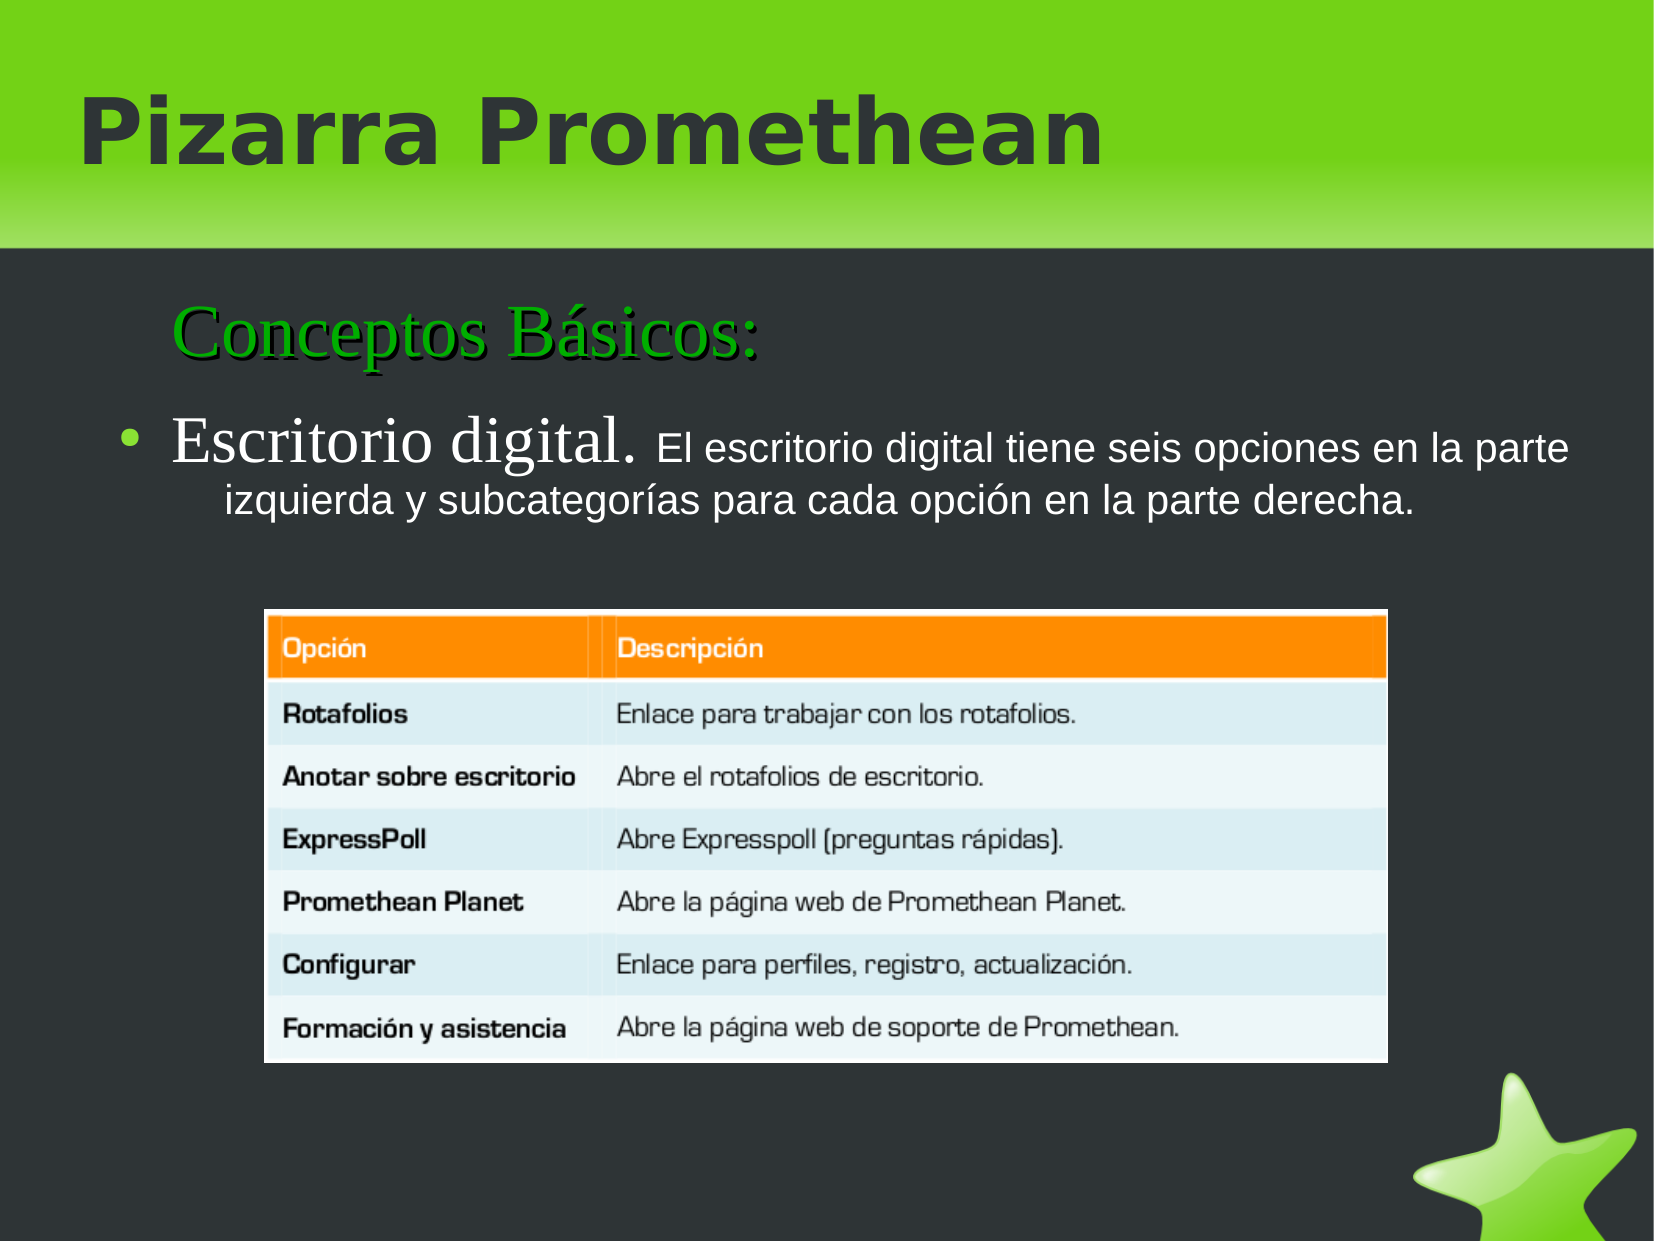

# Pizarra Promethean
Conceptos Básicos:
Escritorio digital. El escritorio digital tiene seis opciones en la parte izquierda y subcategorías para cada opción en la parte derecha.